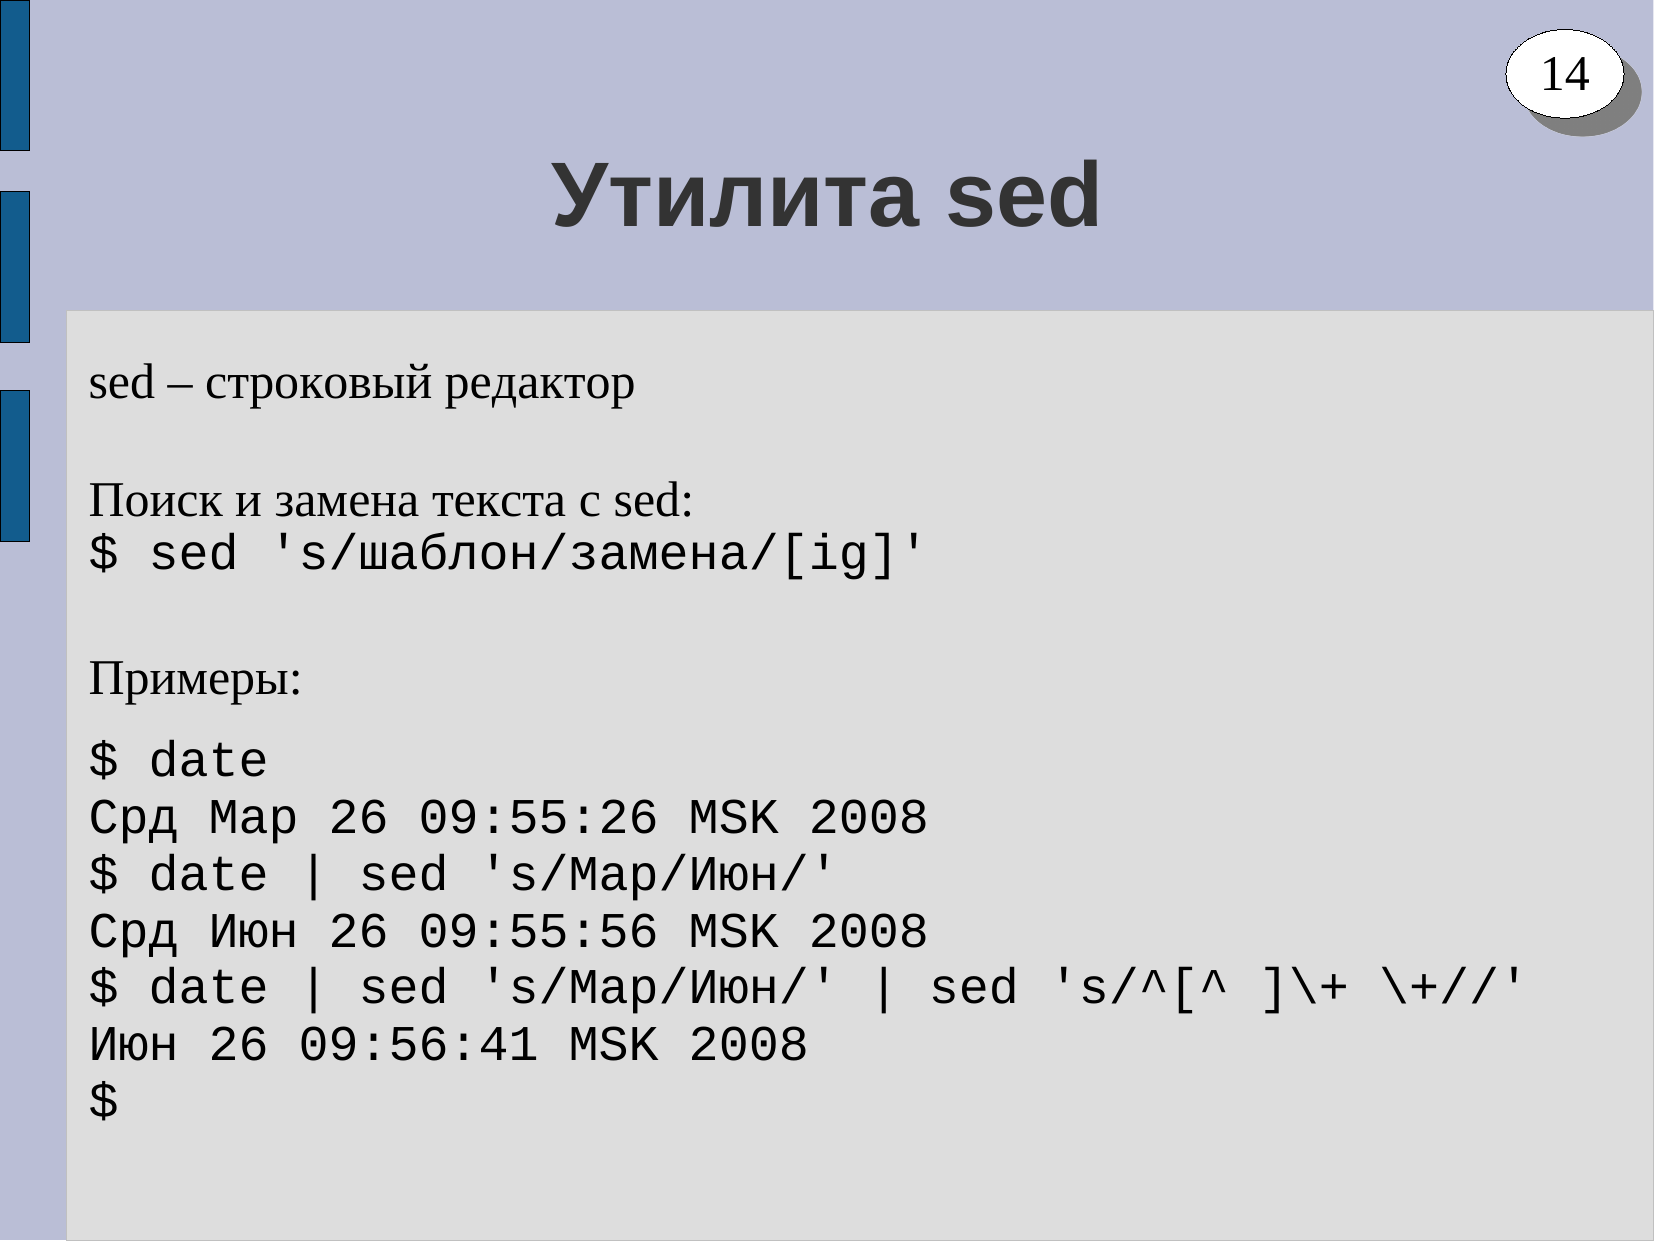

14
# Утилита sed
sed – строковый редактор
Поиск и замена текста с sed:
$ sed 's/шаблон/замена/[ig]'
Примеры:
$ date
Срд Мар 26 09:55:26 MSK 2008
$ date | sed 's/Мар/Июн/'
Срд Июн 26 09:55:56 MSK 2008
$ date | sed 's/Мар/Июн/' | sed 's/^[^ ]\+ \+//'
Июн 26 09:56:41 MSK 2008
$